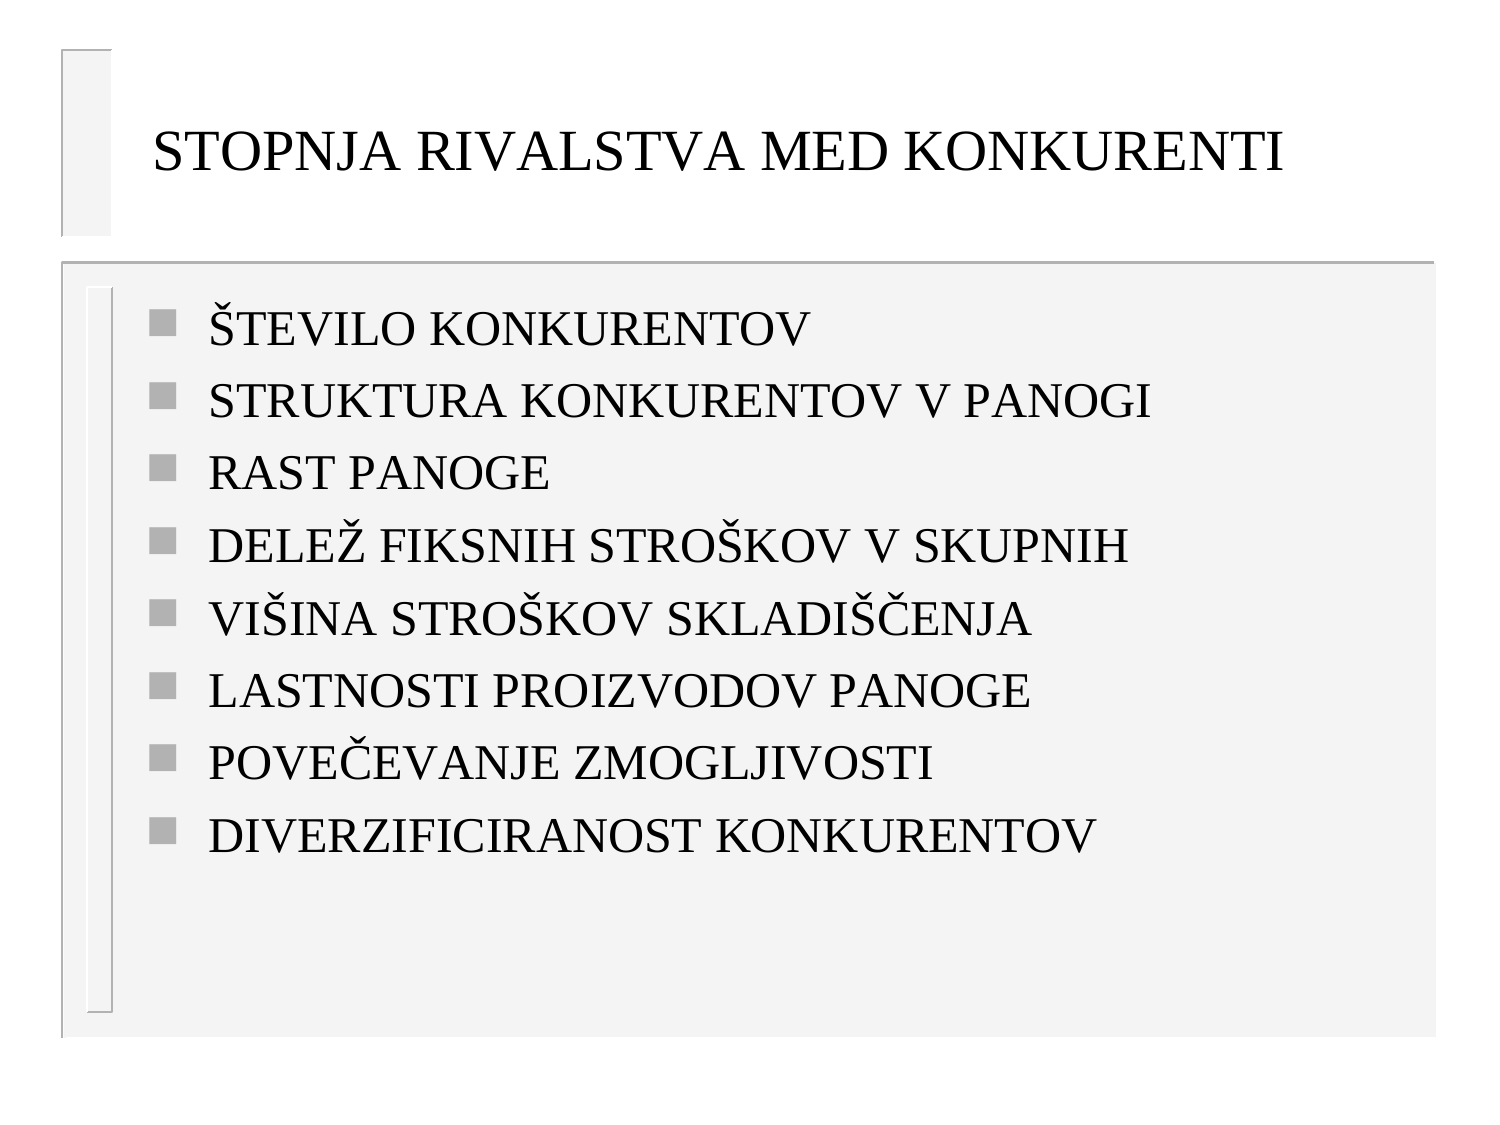

# STOPNJA RIVALSTVA MED KONKURENTI
ŠTEVILO KONKURENTOV
STRUKTURA KONKURENTOV V PANOGI
RAST PANOGE
DELEŽ FIKSNIH STROŠKOV V SKUPNIH
VIŠINA STROŠKOV SKLADIŠČENJA
LASTNOSTI PROIZVODOV PANOGE
POVEČEVANJE ZMOGLJIVOSTI
DIVERZIFICIRANOST KONKURENTOV